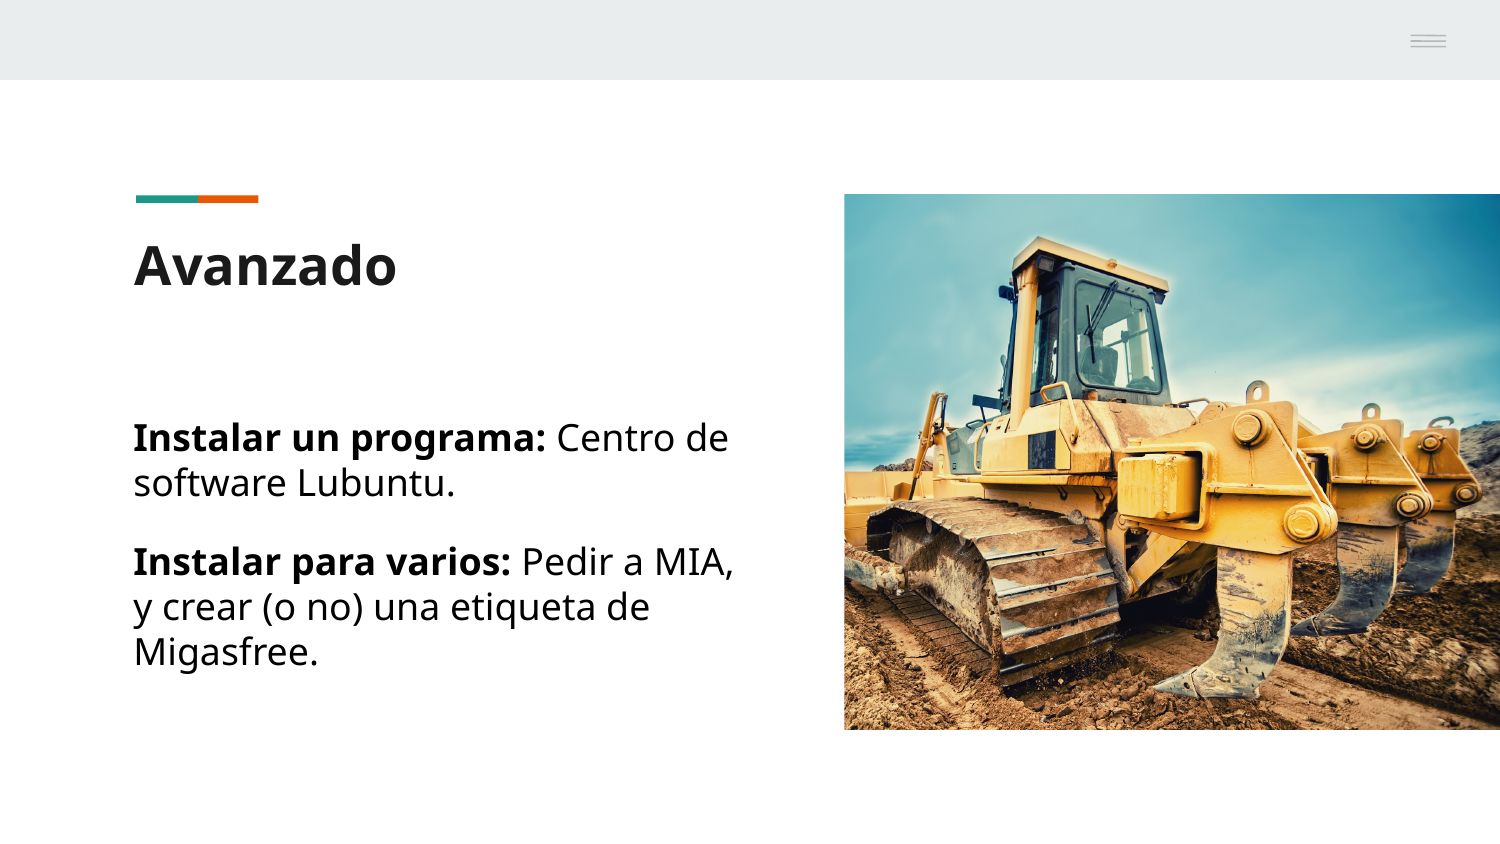

Avanzado
# Instalar un programa: Centro de software Lubuntu.
Instalar para varios: Pedir a MIA, y crear (o no) una etiqueta de Migasfree.